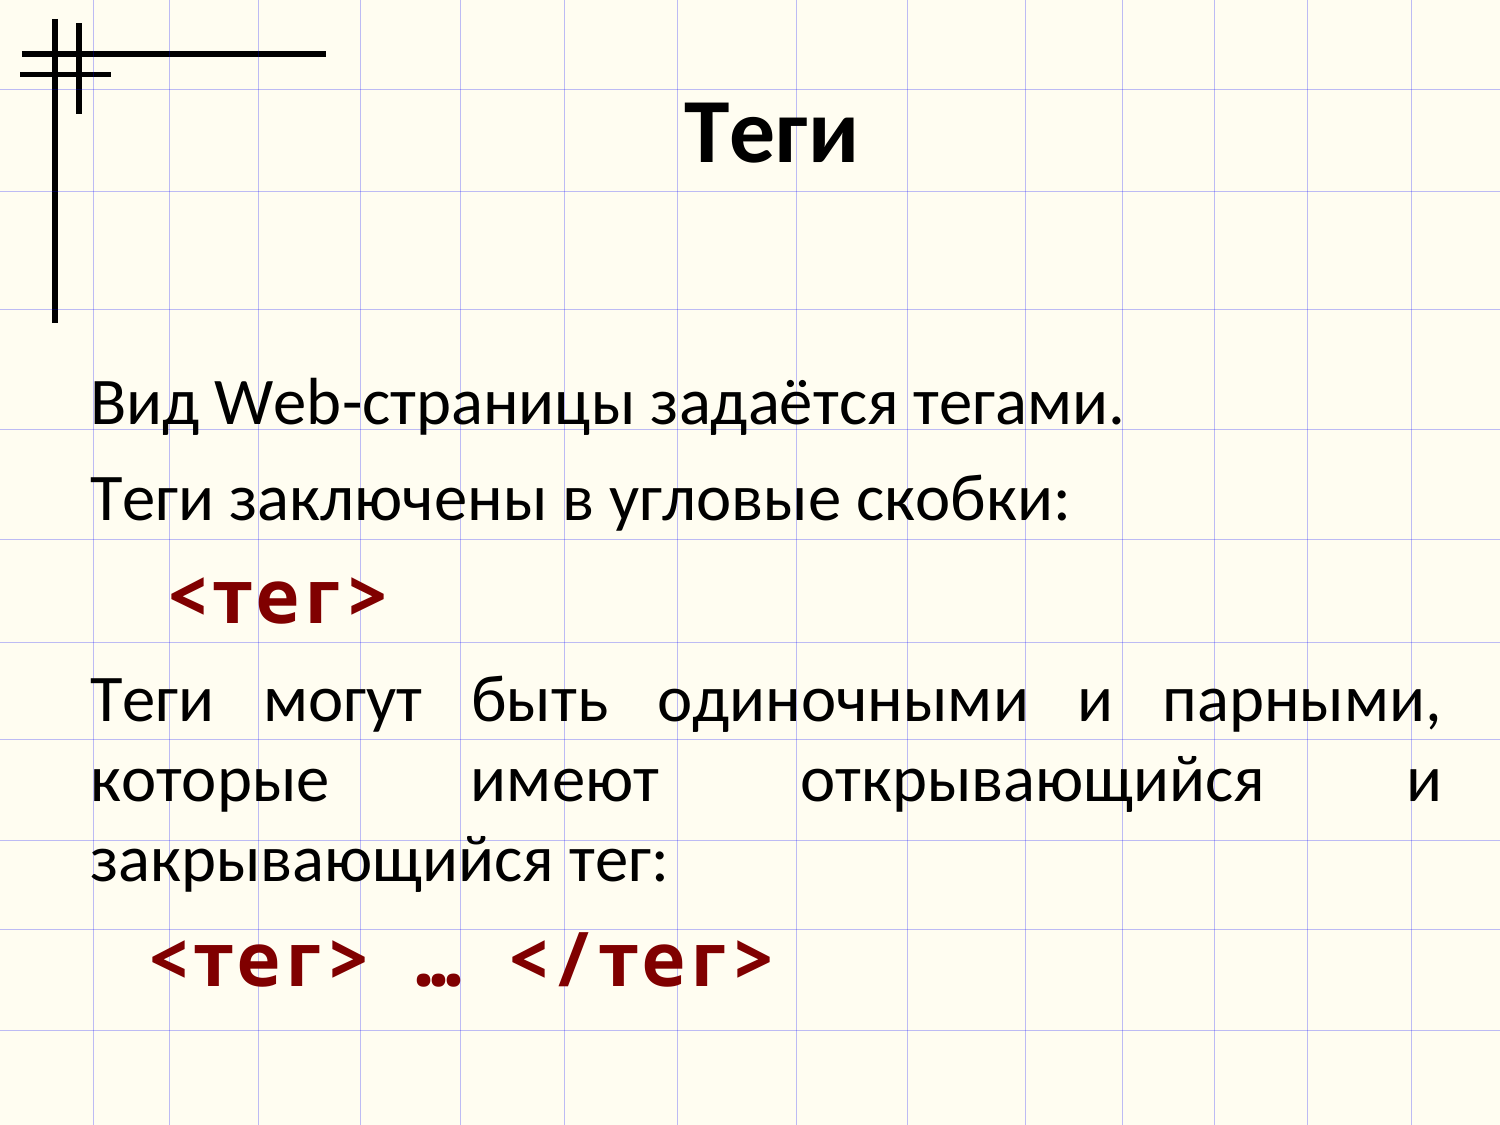

# Теги
Вид Web-страницы задаётся тегами.
Теги заключены в угловые скобки:
<тег>
Теги могут быть одиночными и парными, которые имеют открывающийся и закрывающийся тег:
	<тег> … </тег>